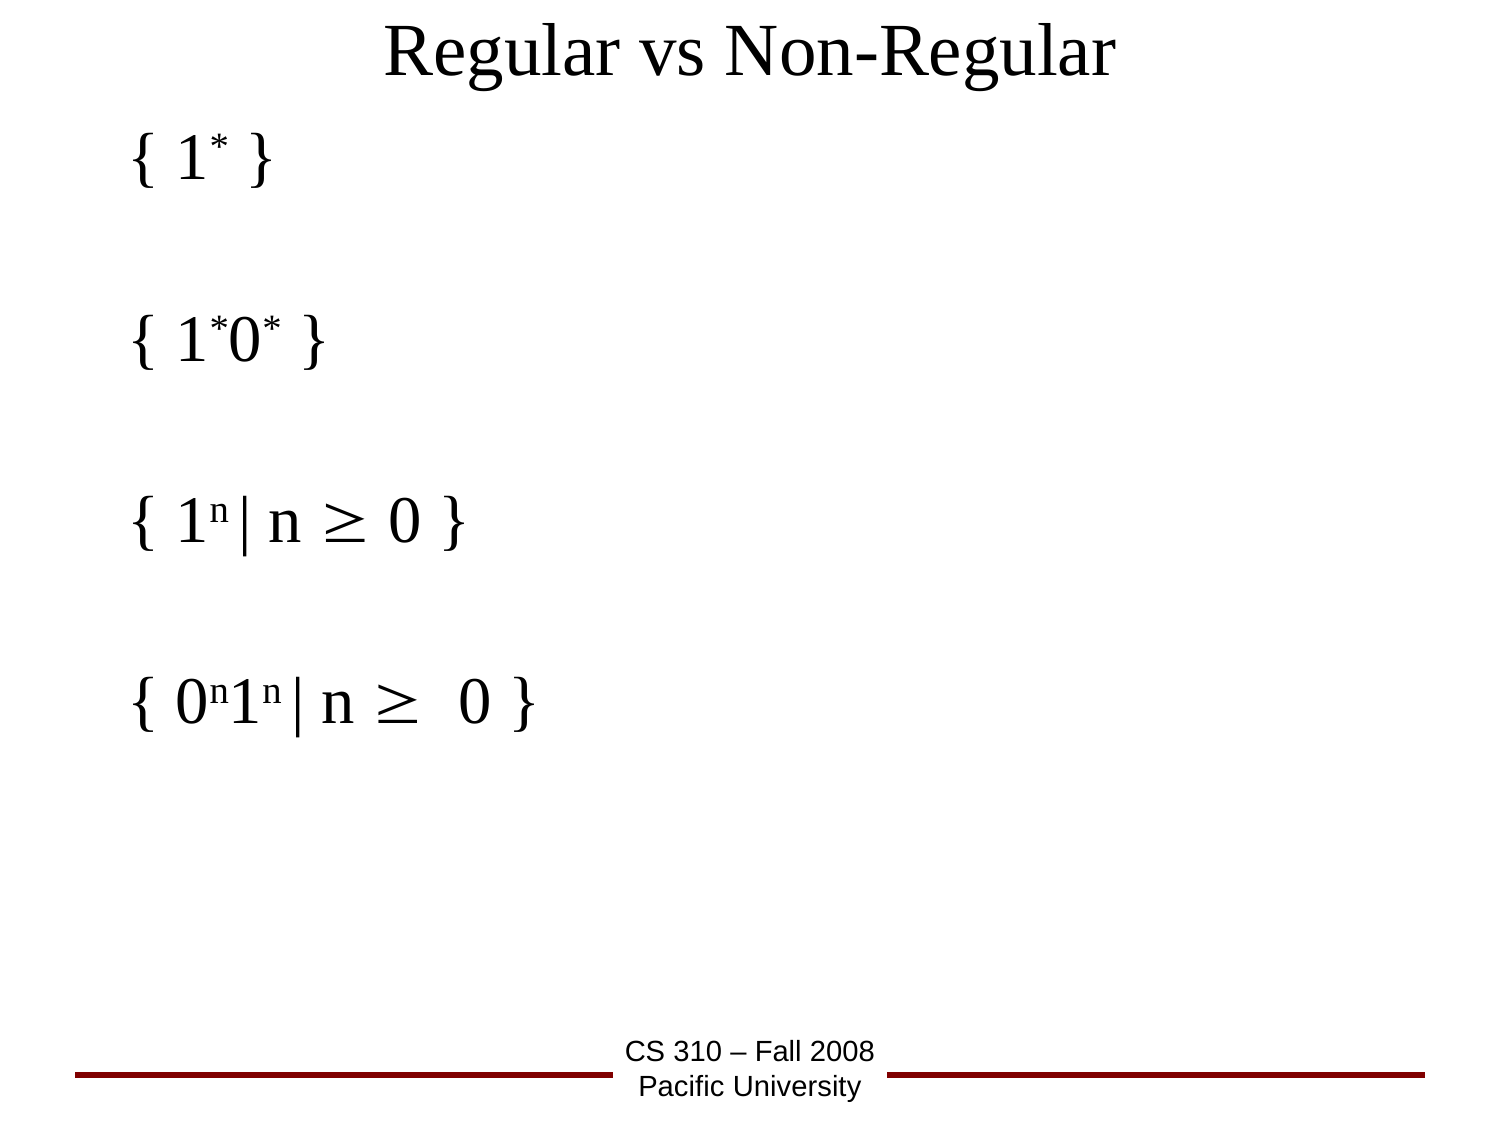

# Regular vs Non-Regular
{ 1* }
{ 1*0* }
{ 1n | n  0 }
{ 0n1n | n  0 }